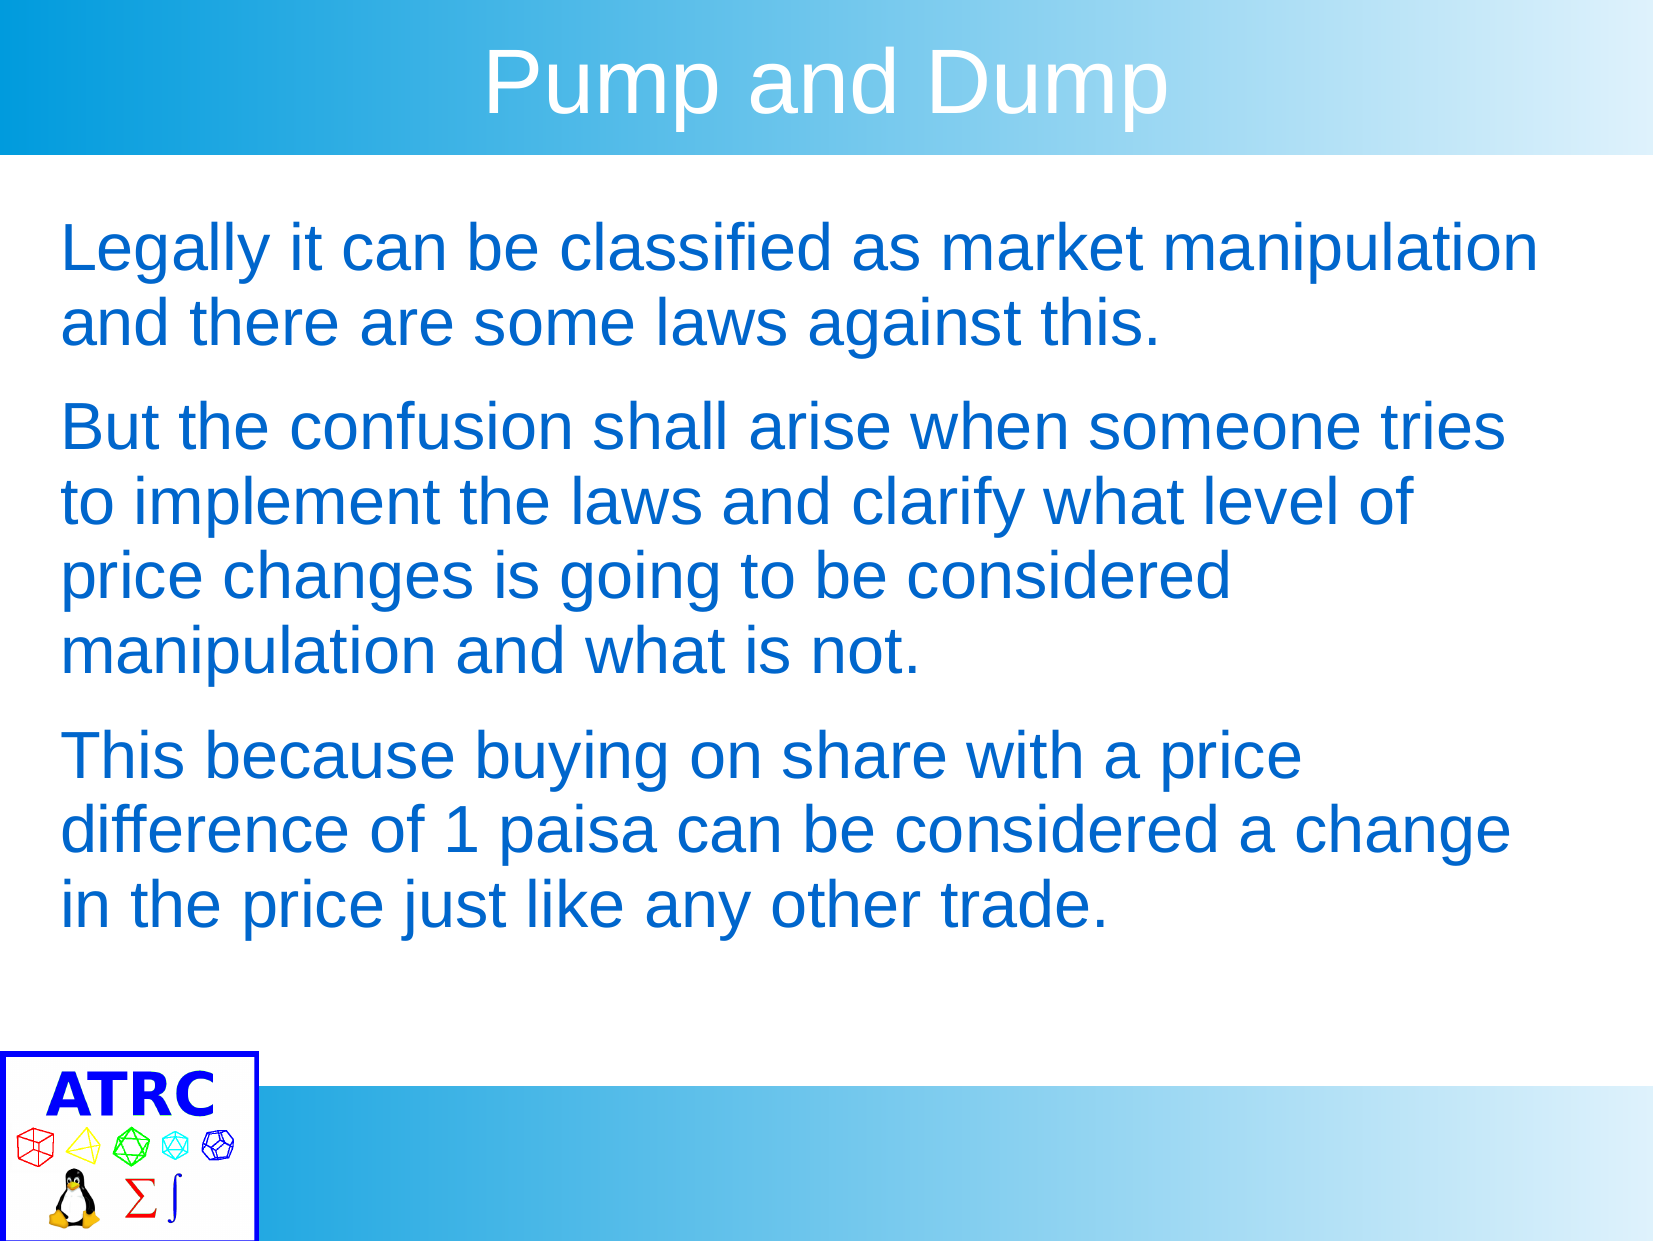

# Pump and Dump
Legally it can be classified as market manipulation and there are some laws against this.
But the confusion shall arise when someone tries to implement the laws and clarify what level of price changes is going to be considered manipulation and what is not.
This because buying on share with a price difference of 1 paisa can be considered a change in the price just like any other trade.